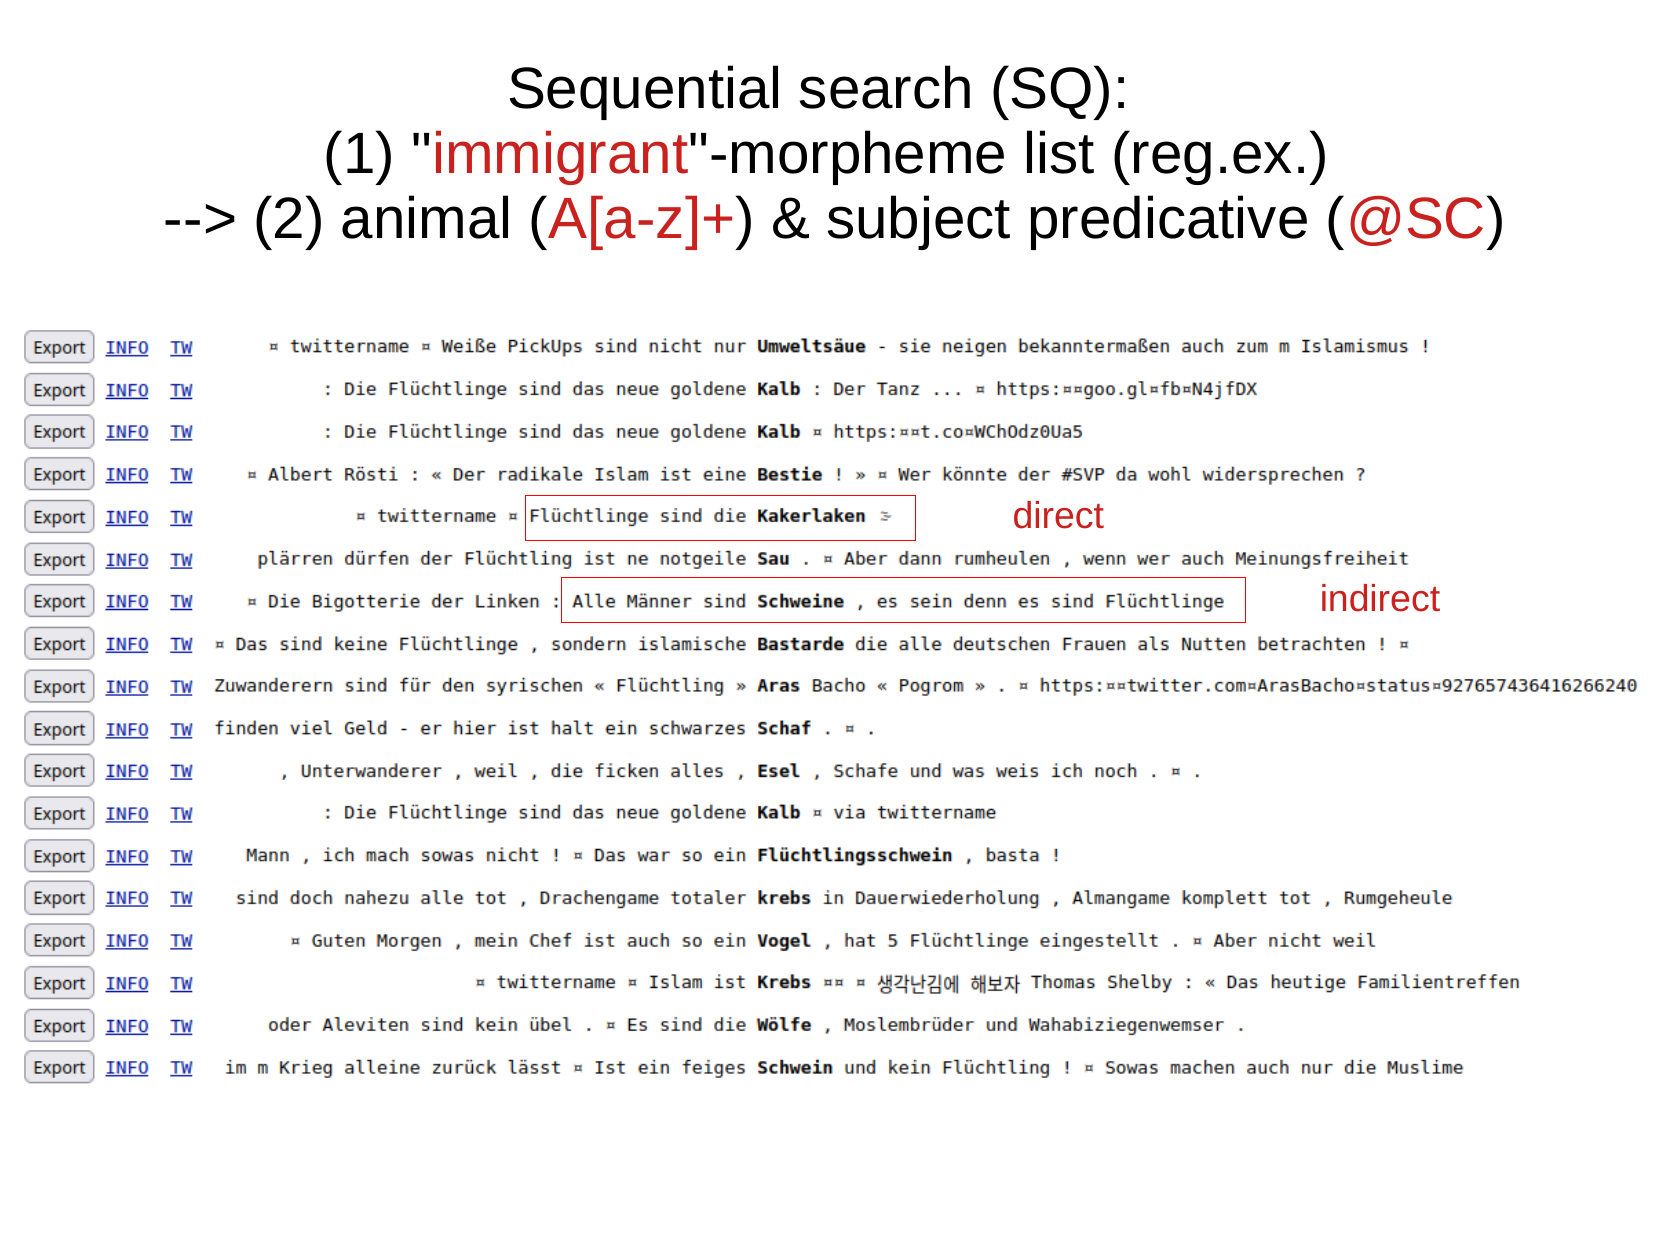

# Sequential search (SQ): (1) "immigrant"-morpheme list (reg.ex.) --> (2) animal (A[a-z]+) & subject predicative (@SC)
direct
indirect